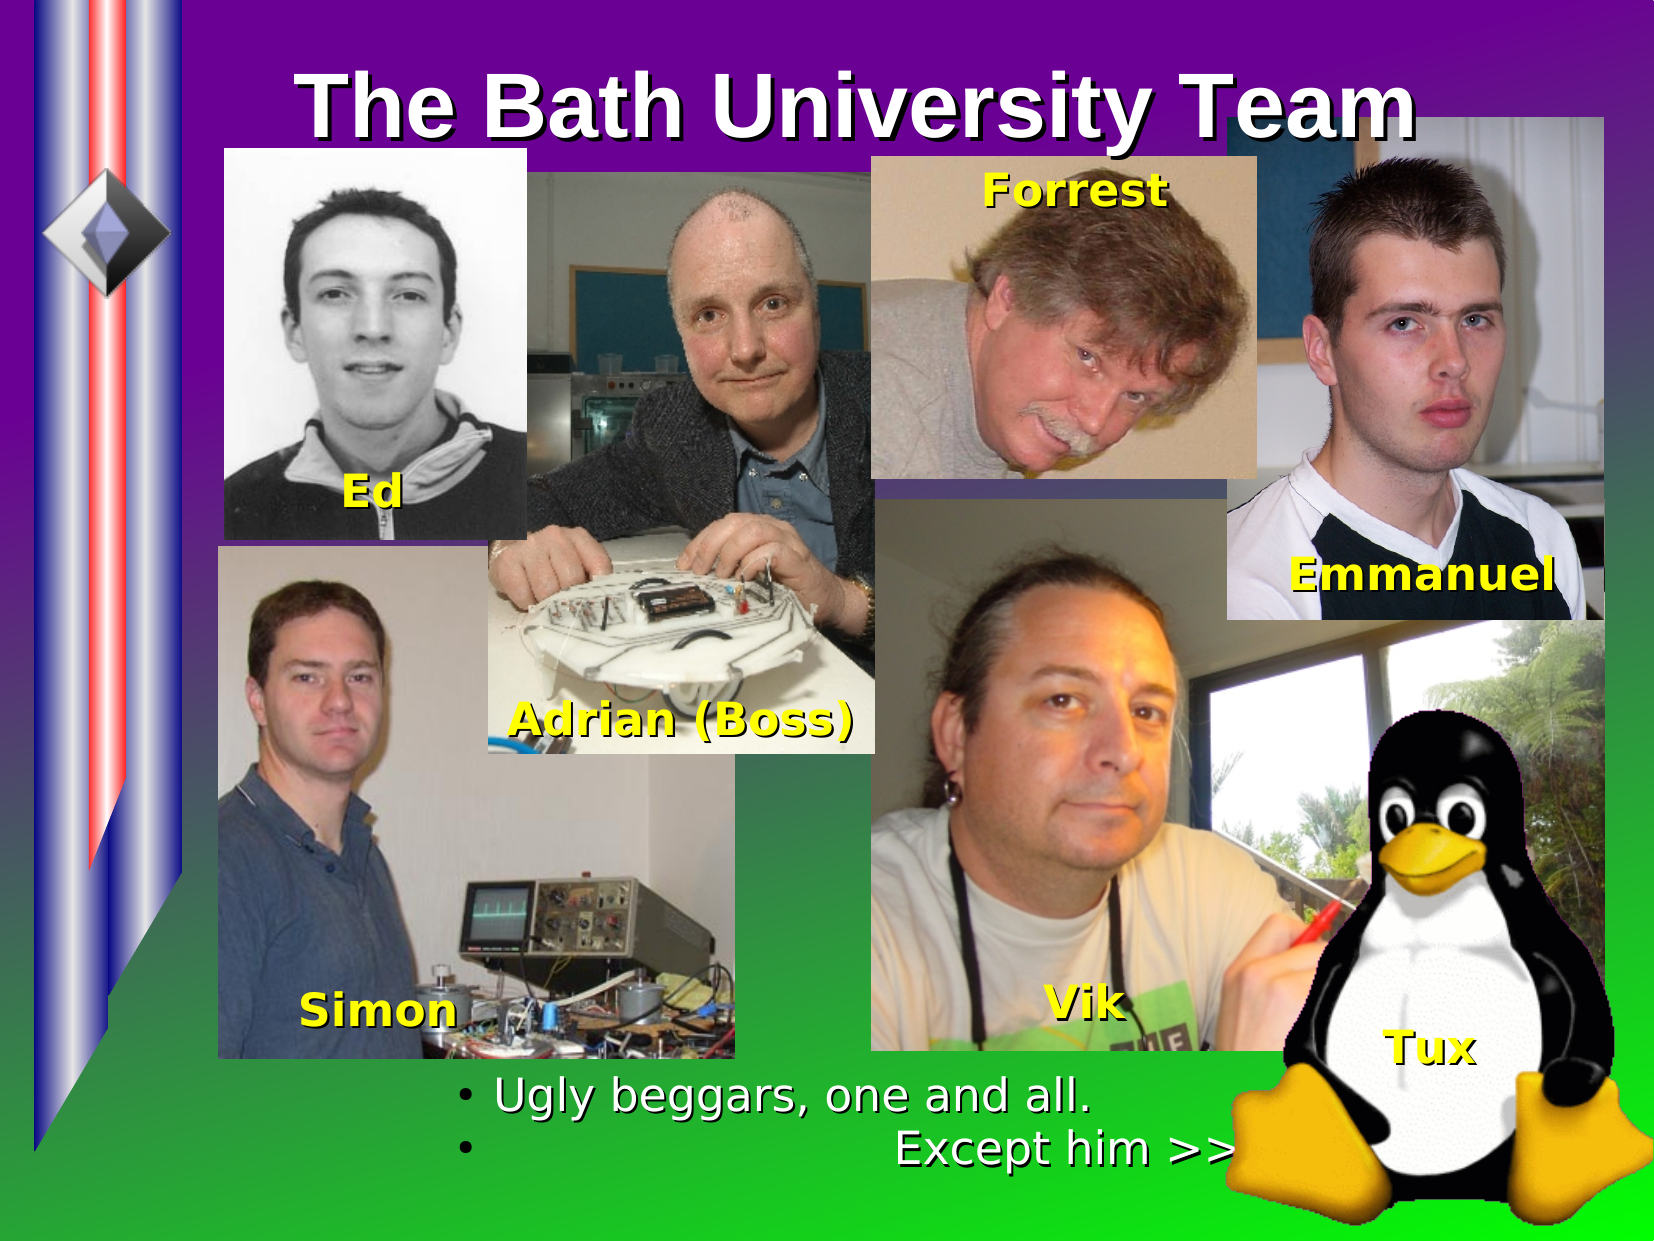

The Bath University Team
Forrest
Ed
Emmanuel
Adrian (Boss)
Vik
Simon
Tux
# Ugly beggars, one and all.
		 Except him >>>